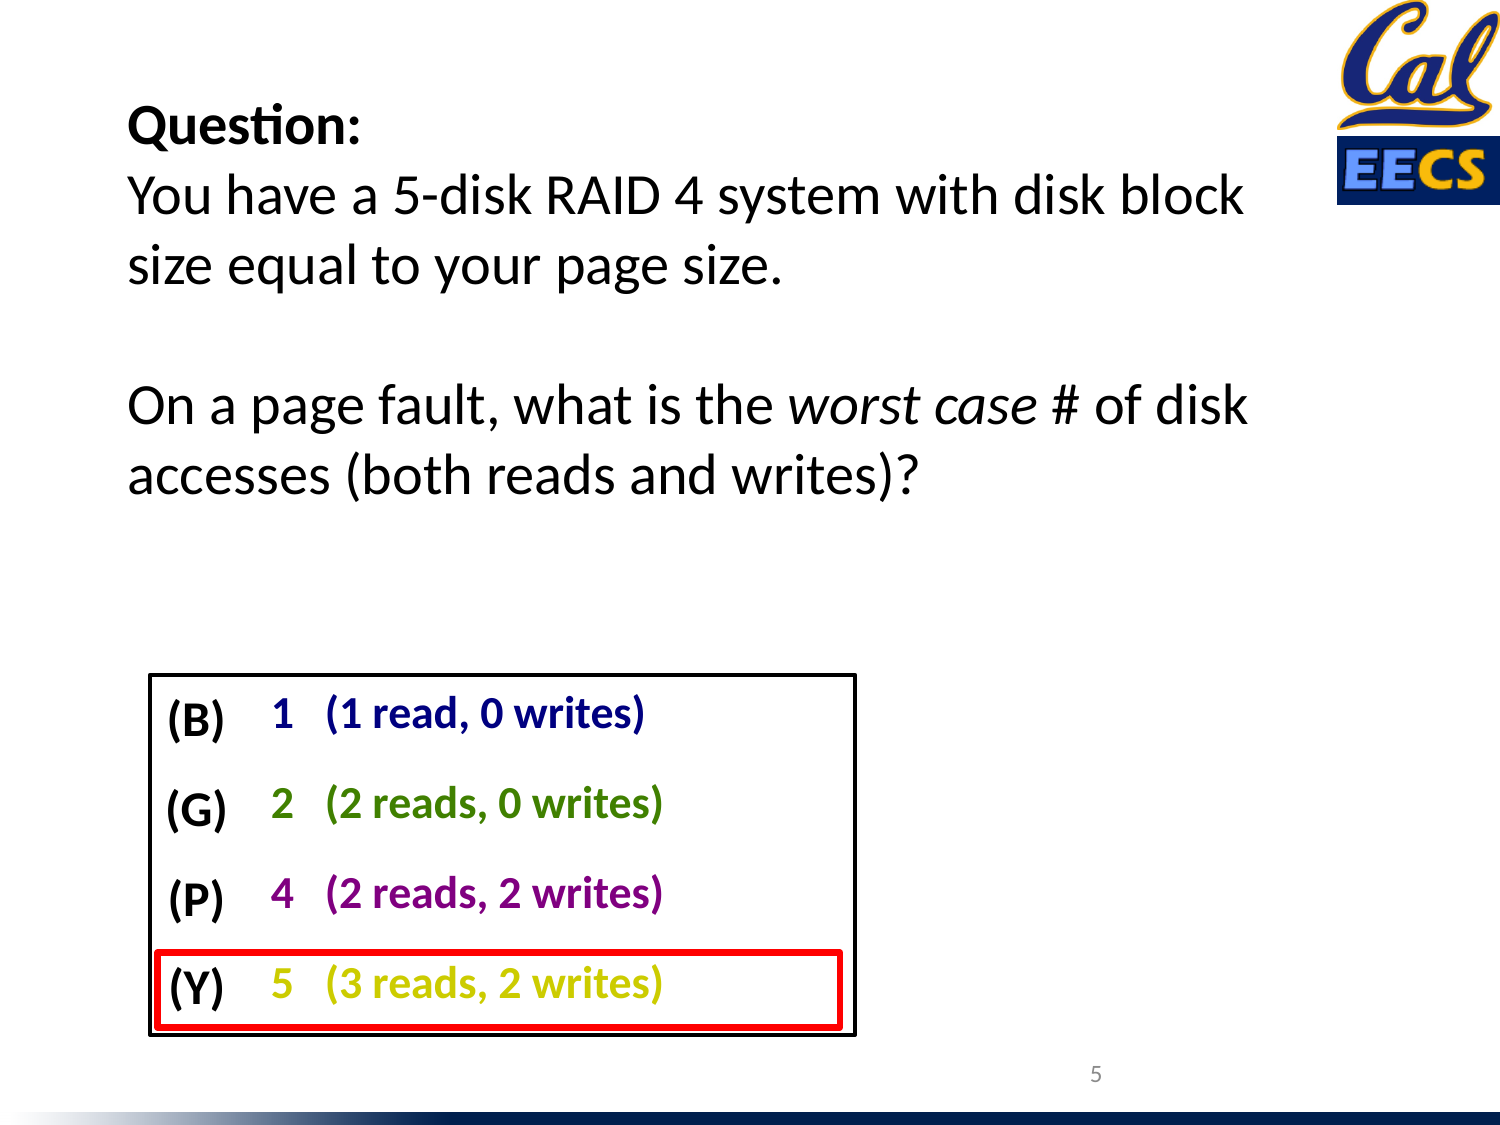

Question:
You have a 5-disk RAID 4 system with disk block size equal to your page size.
On a page fault, what is the worst case # of disk accesses (both reads and writes)?
1 (1 read, 0 writes)
(B)
2 (2 reads, 0 writes)
(G)
4 (2 reads, 2 writes)
(P)
5 (3 reads, 2 writes)
(Y)
3